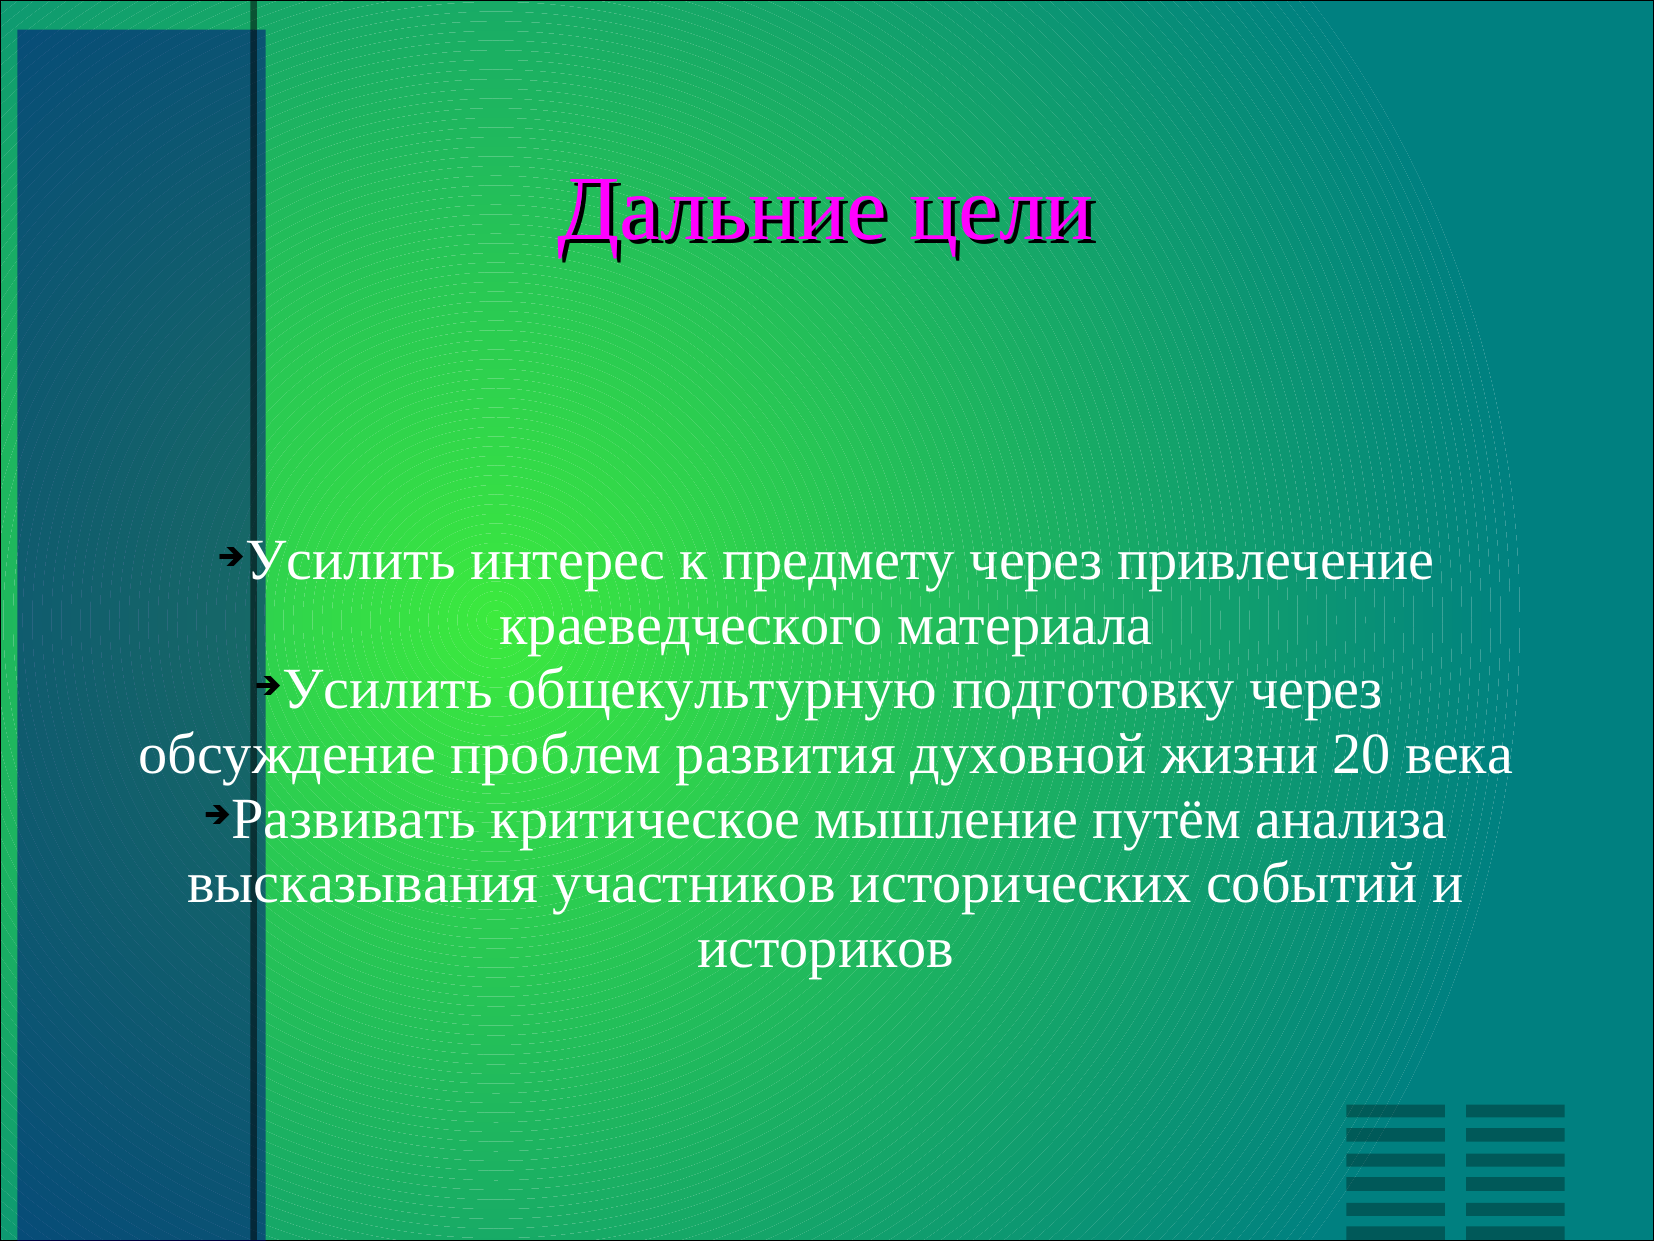

# Дальние цели
Усилить интерес к предмету через привлечение краеведческого материала
Усилить общекультурную подготовку через обсуждение проблем развития духовной жизни 20 века
Развивать критическое мышление путём анализа высказывания участников исторических событий и историков